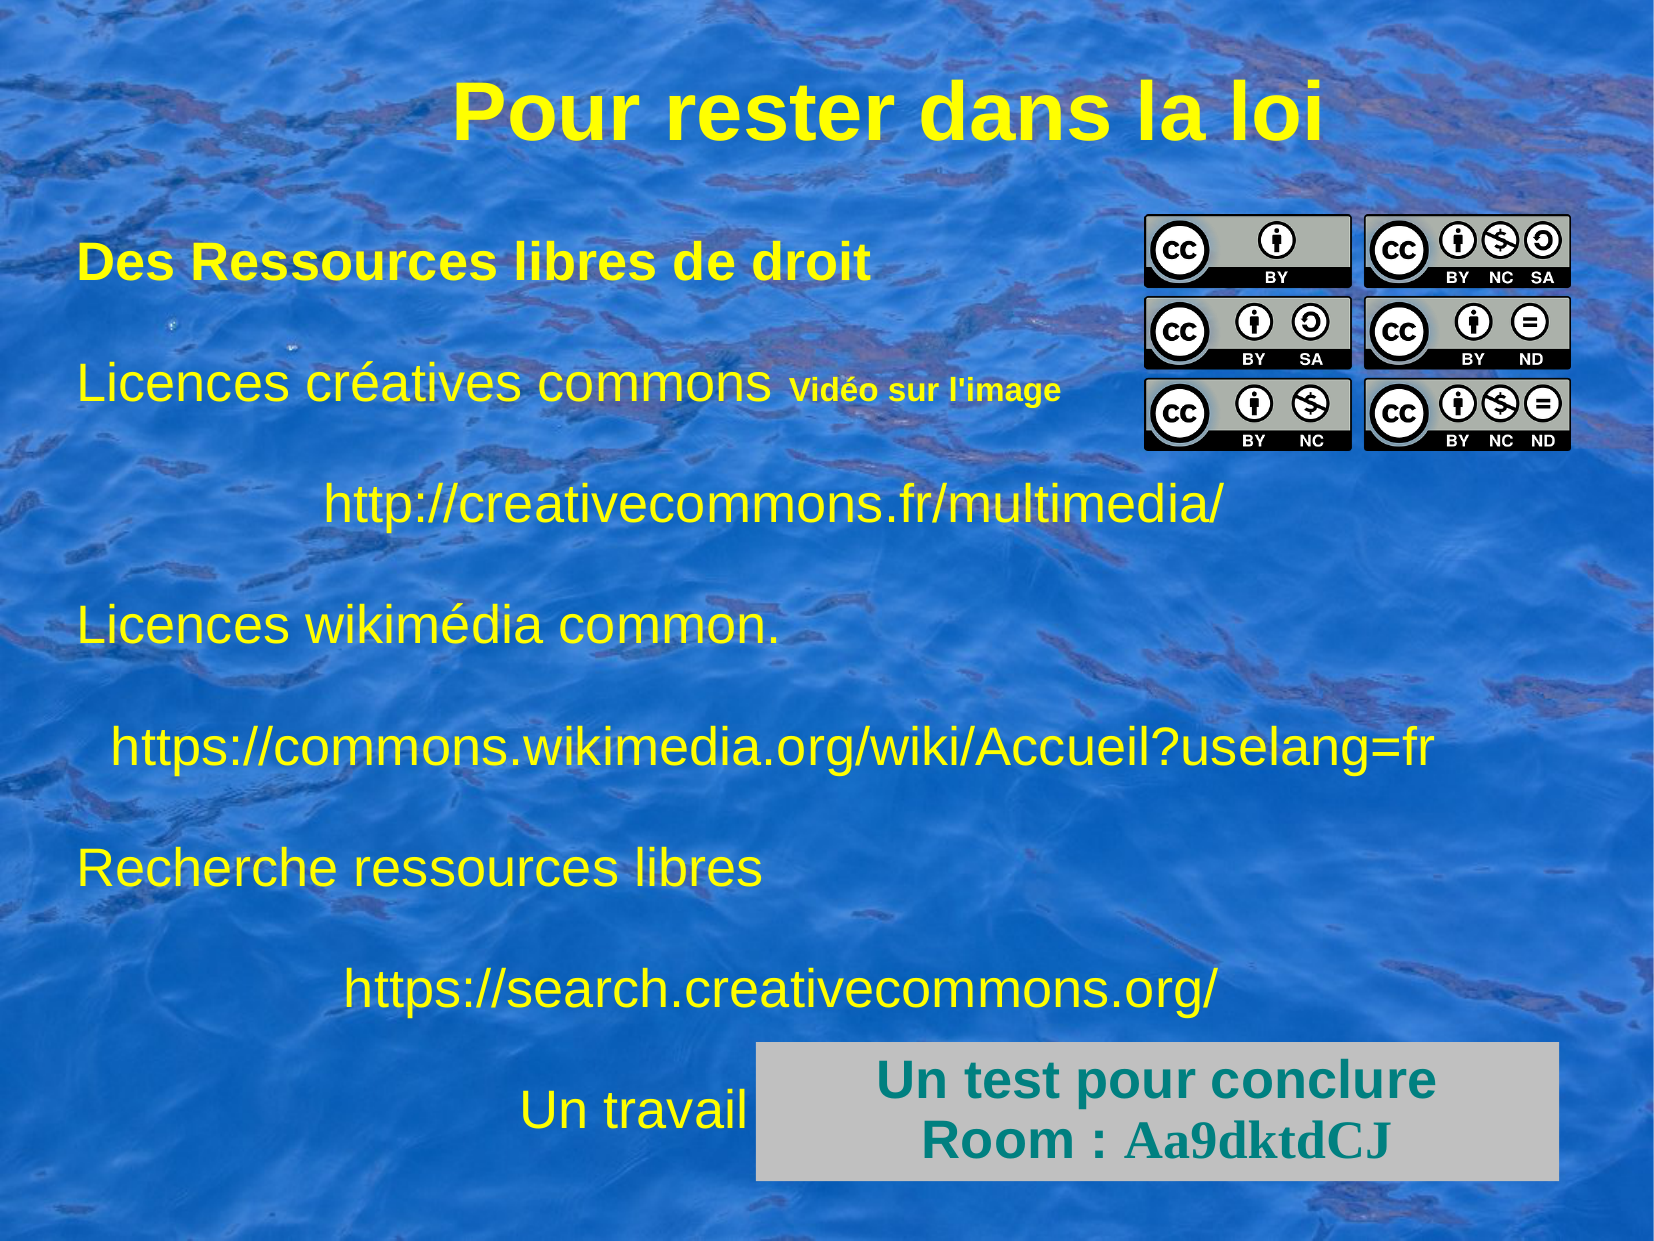

Pour rester dans la loi
Des Ressources libres de droit
Licences créatives commons Vidéo sur l'image
http://creativecommons.fr/multimedia/
Licences wikimédia common.
https://commons.wikimedia.org/wiki/Accueil?uselang=fr
Recherche ressources libres
https://search.creativecommons.org/
Un travail intéressant
Un test pour conclure
Room : Aa9dktdCJ